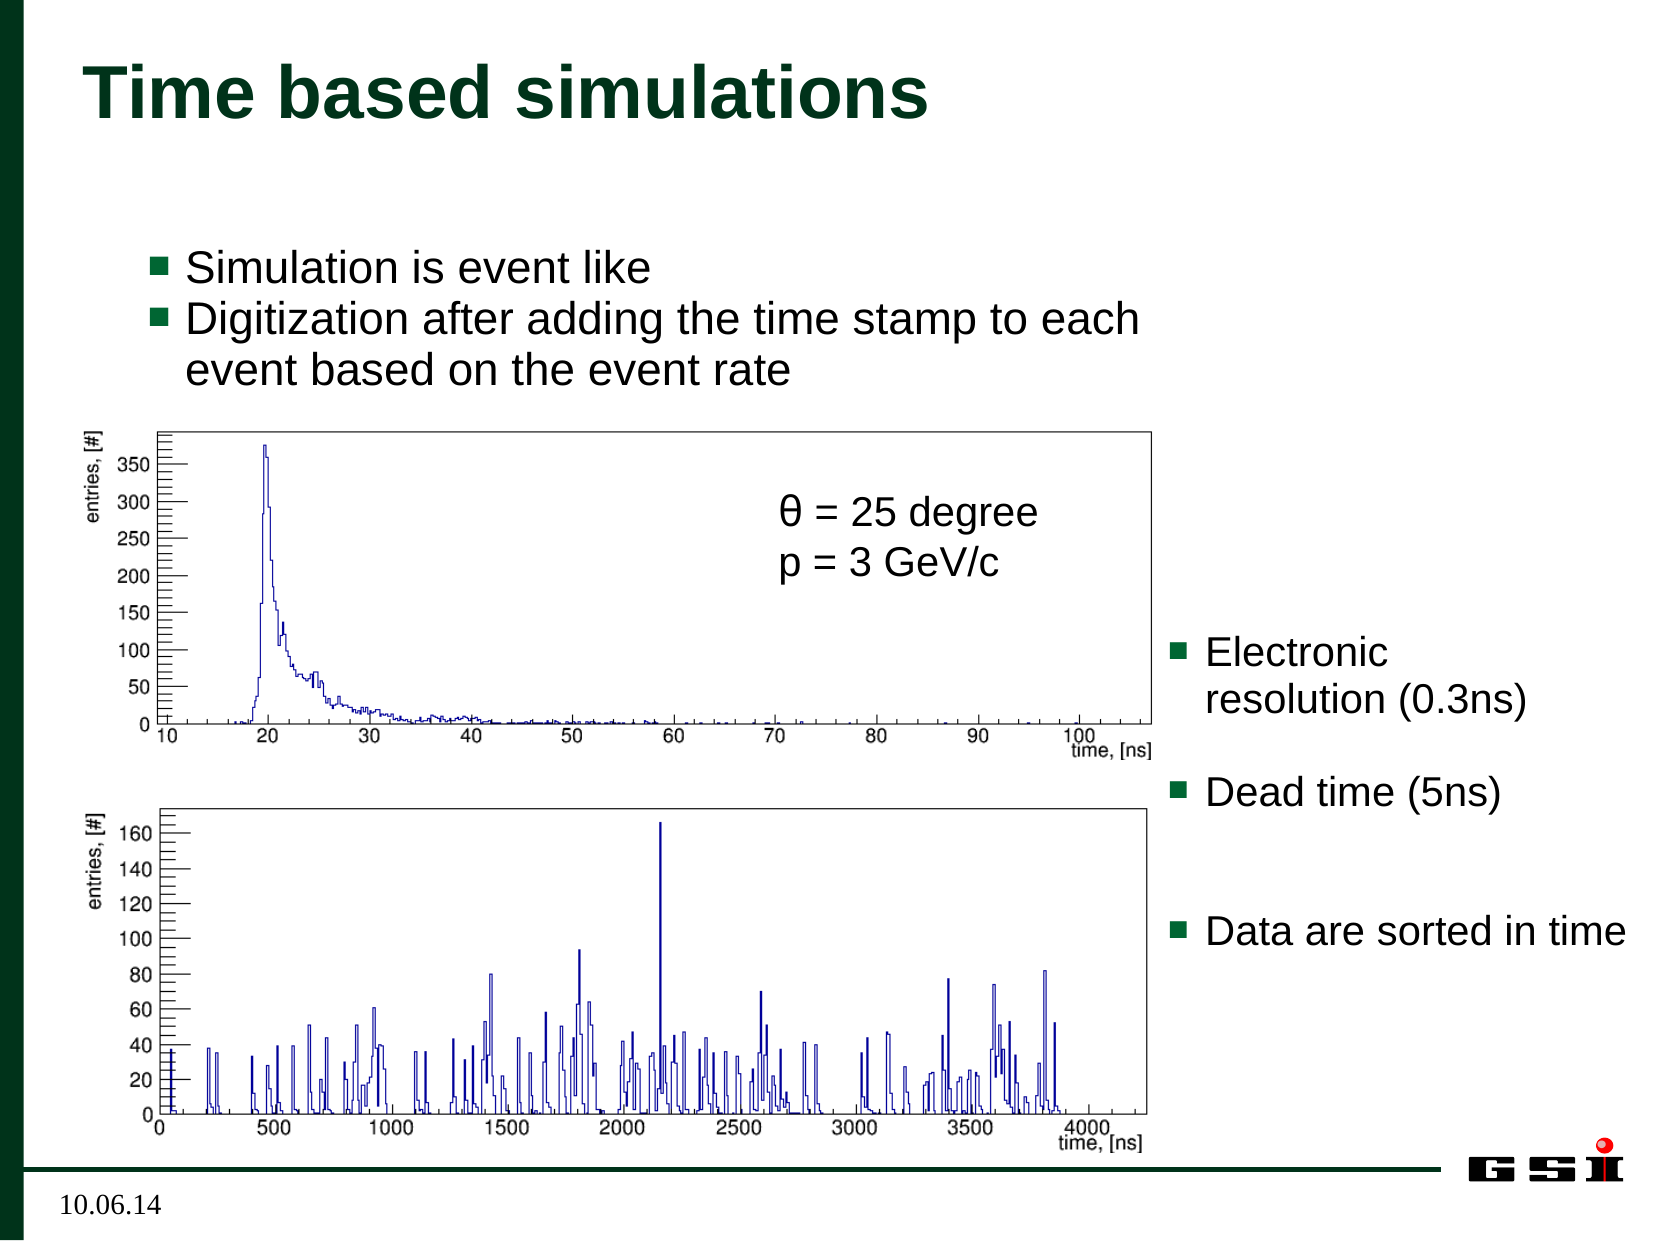

# Time based simulations
Simulation is event like
Digitization after adding the time stamp to each
event based on the event rate
θ = 25 degree
p = 3 GeV/c
Electronic
resolution (0.3ns)
Dead time (5ns)
Data are sorted in time
10.06.14